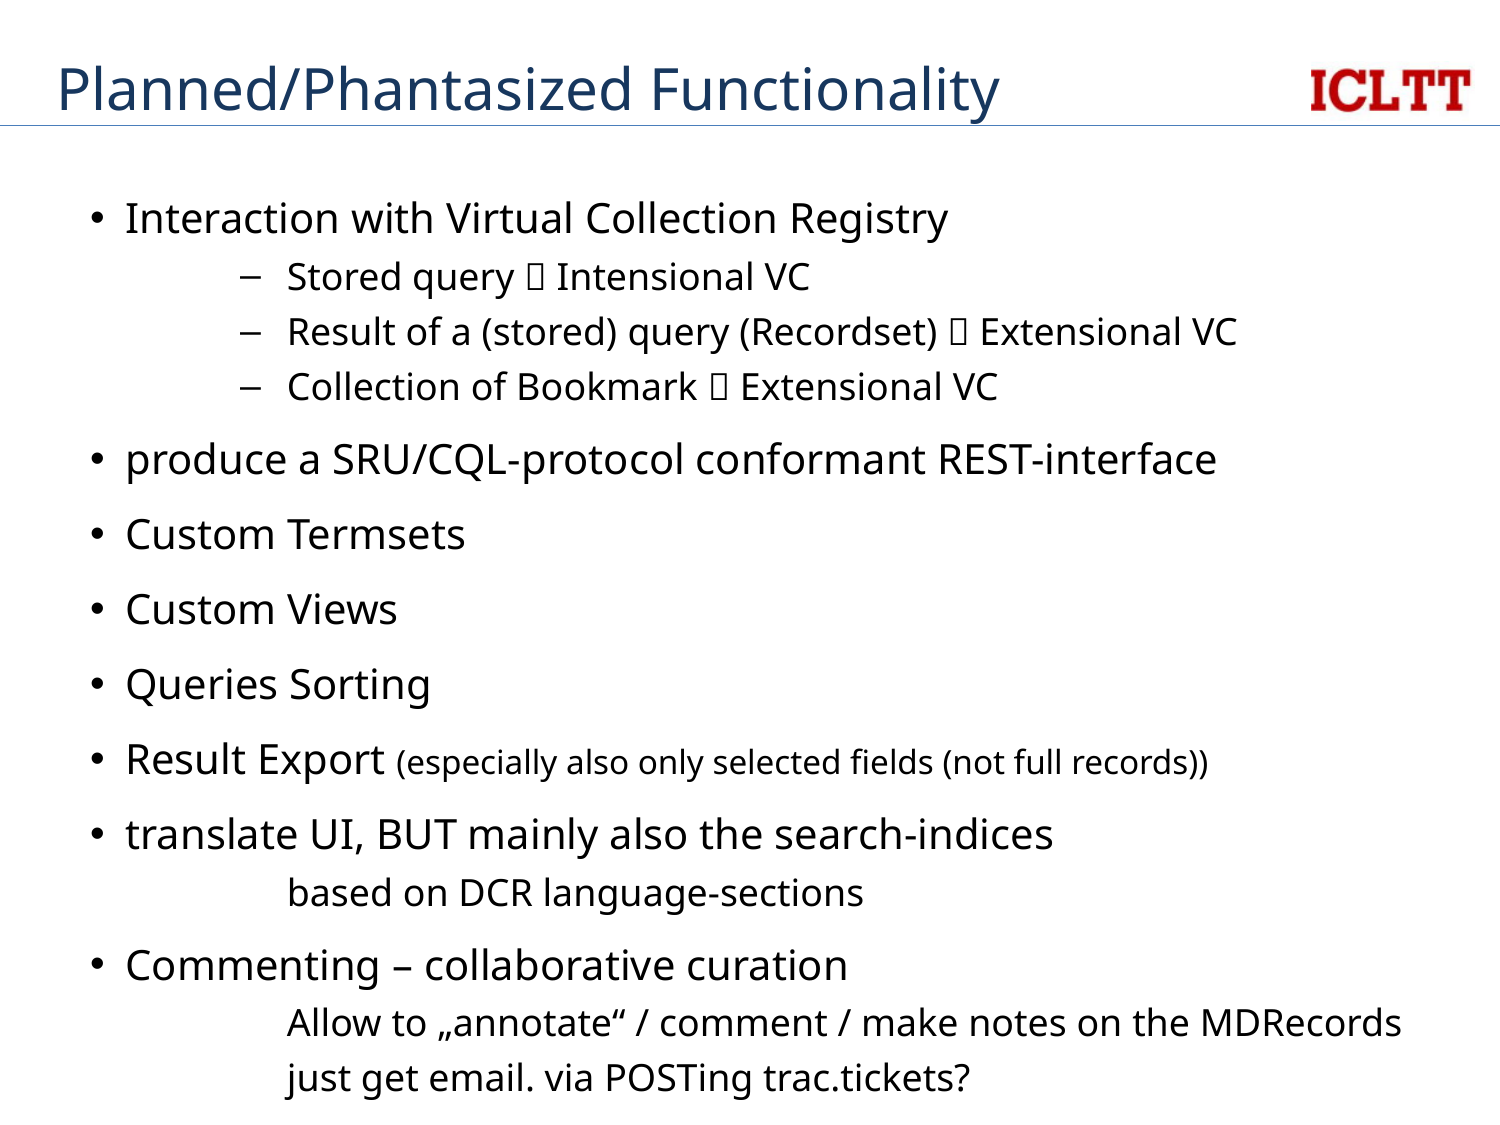

# Planned/Phantasized Functionality
Interaction with Virtual Collection Registry
Stored query  Intensional VC
Result of a (stored) query (Recordset)  Extensional VC
Collection of Bookmark  Extensional VC
produce a SRU/CQL-protocol conformant REST-interface
Custom Termsets
Custom Views
Queries Sorting
Result Export (especially also only selected fields (not full records))
translate UI, BUT mainly also the search-indices
based on DCR language-sections
Commenting – collaborative curation
Allow to „annotate“ / comment / make notes on the MDRecords
just get email. via POSTing trac.tickets?